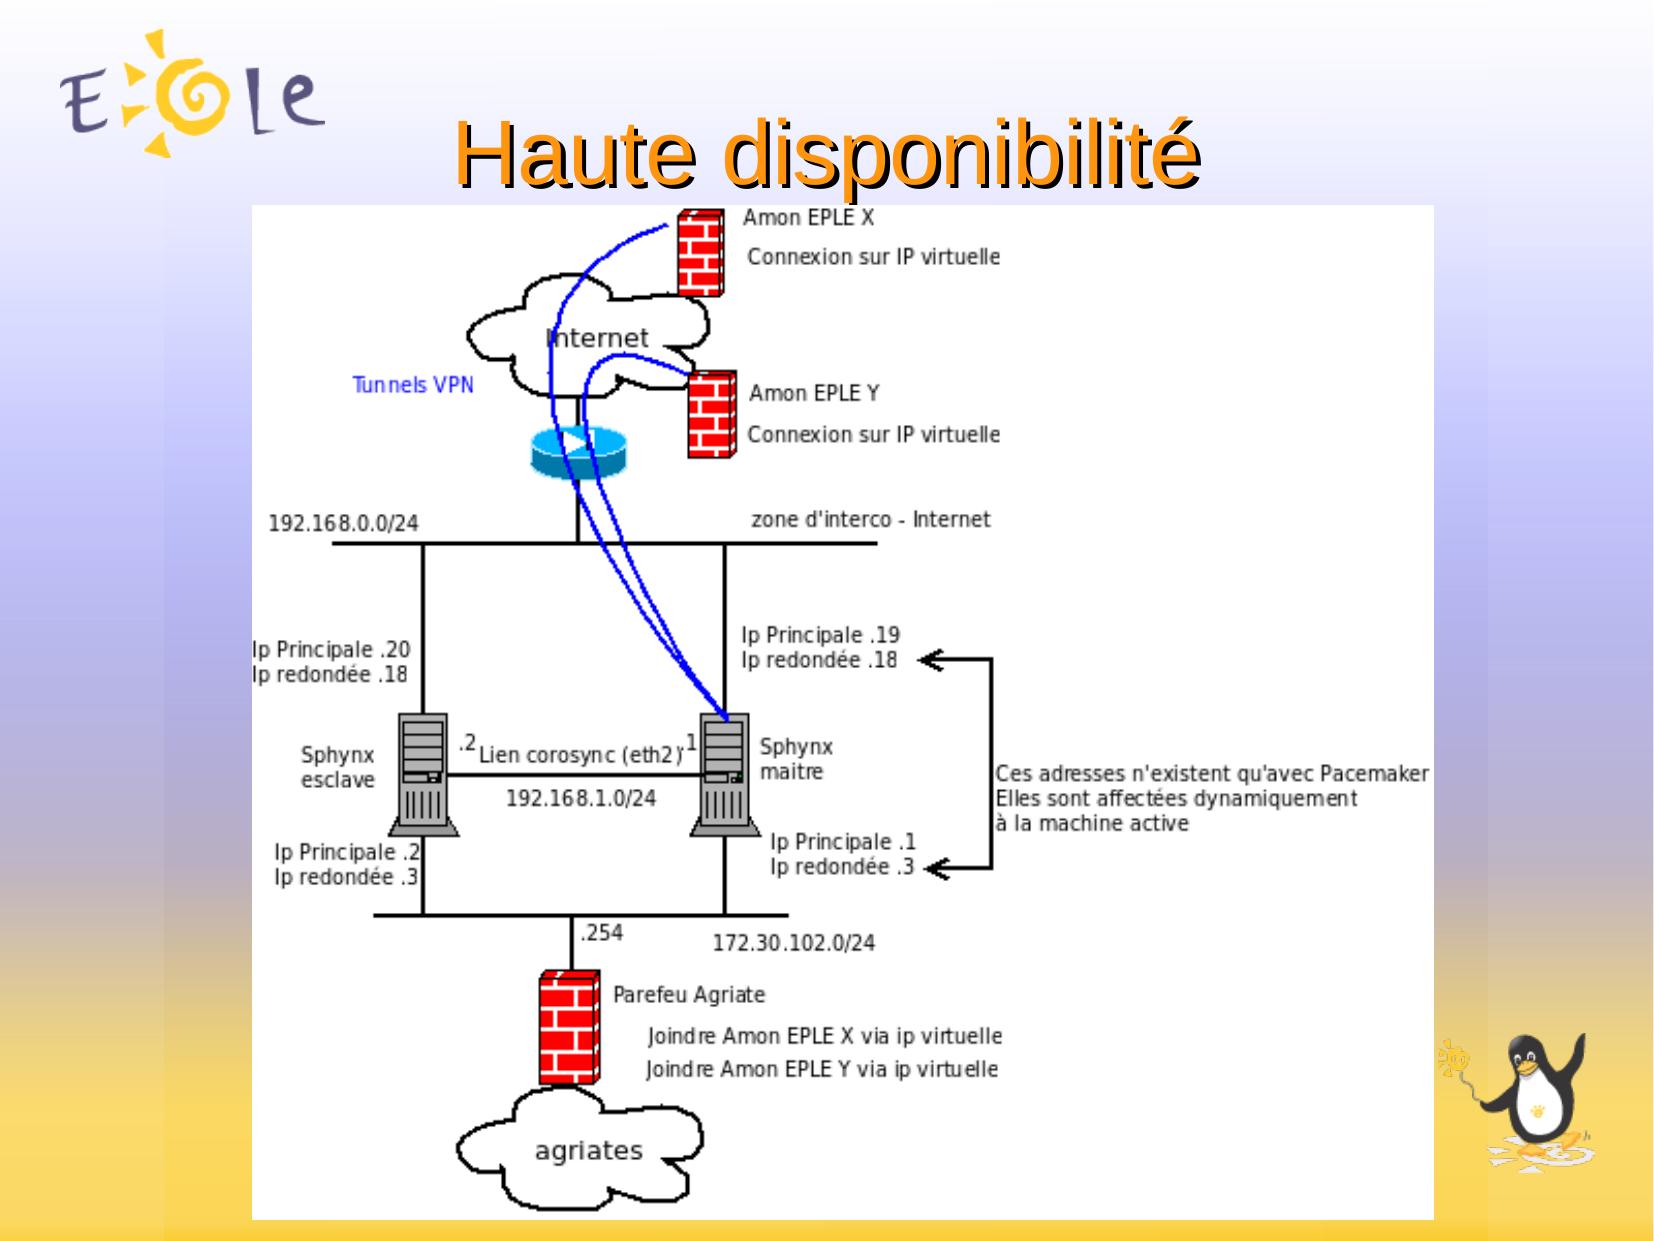

# Haute disponibilité
Mise en place sur Sphynx